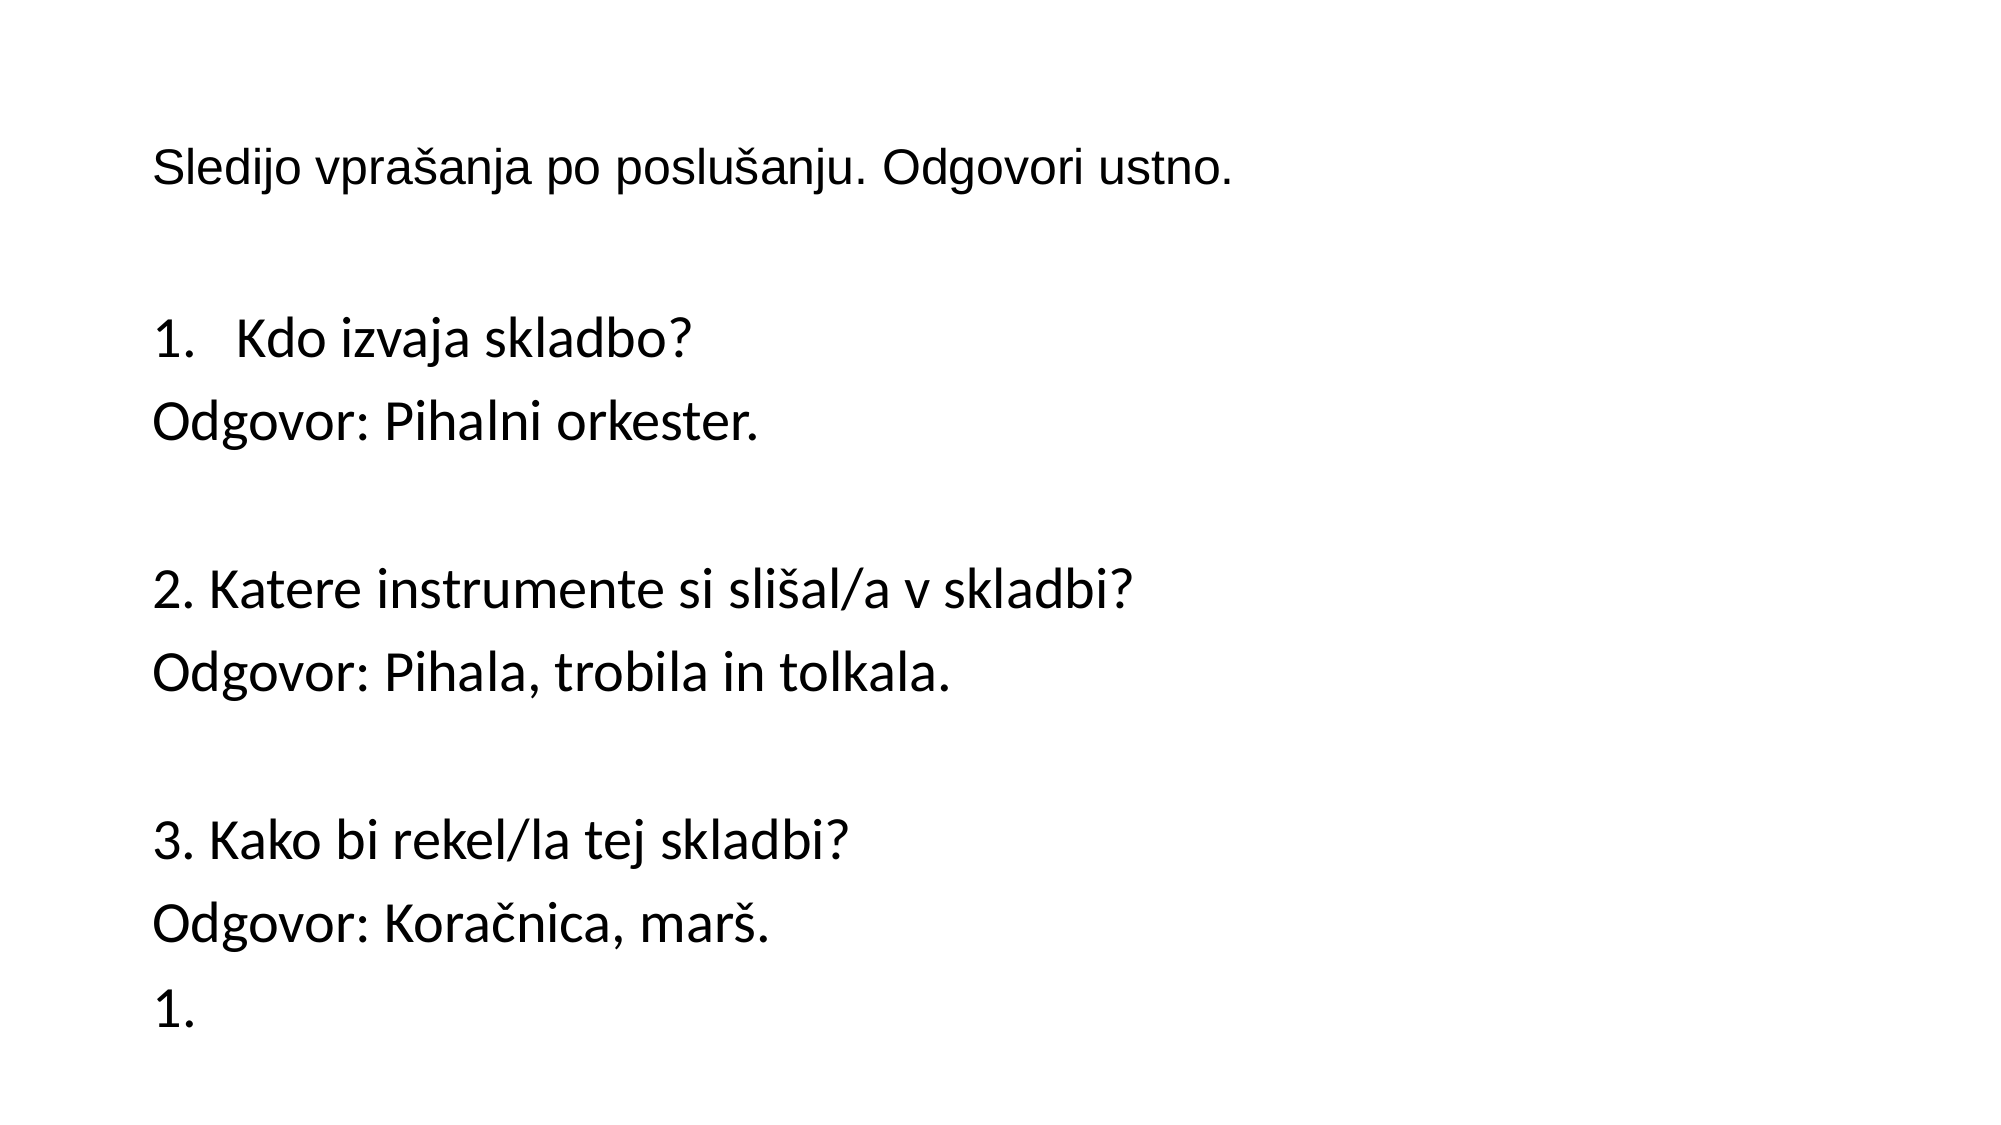

# Sledijo vprašanja po poslušanju. Odgovori ustno.
Kdo izvaja skladbo?
Odgovor: Pihalni orkester.
2. Katere instrumente si slišal/a v skladbi?
Odgovor: Pihala, trobila in tolkala.
3. Kako bi rekel/la tej skladbi?
Odgovor: Koračnica, marš.